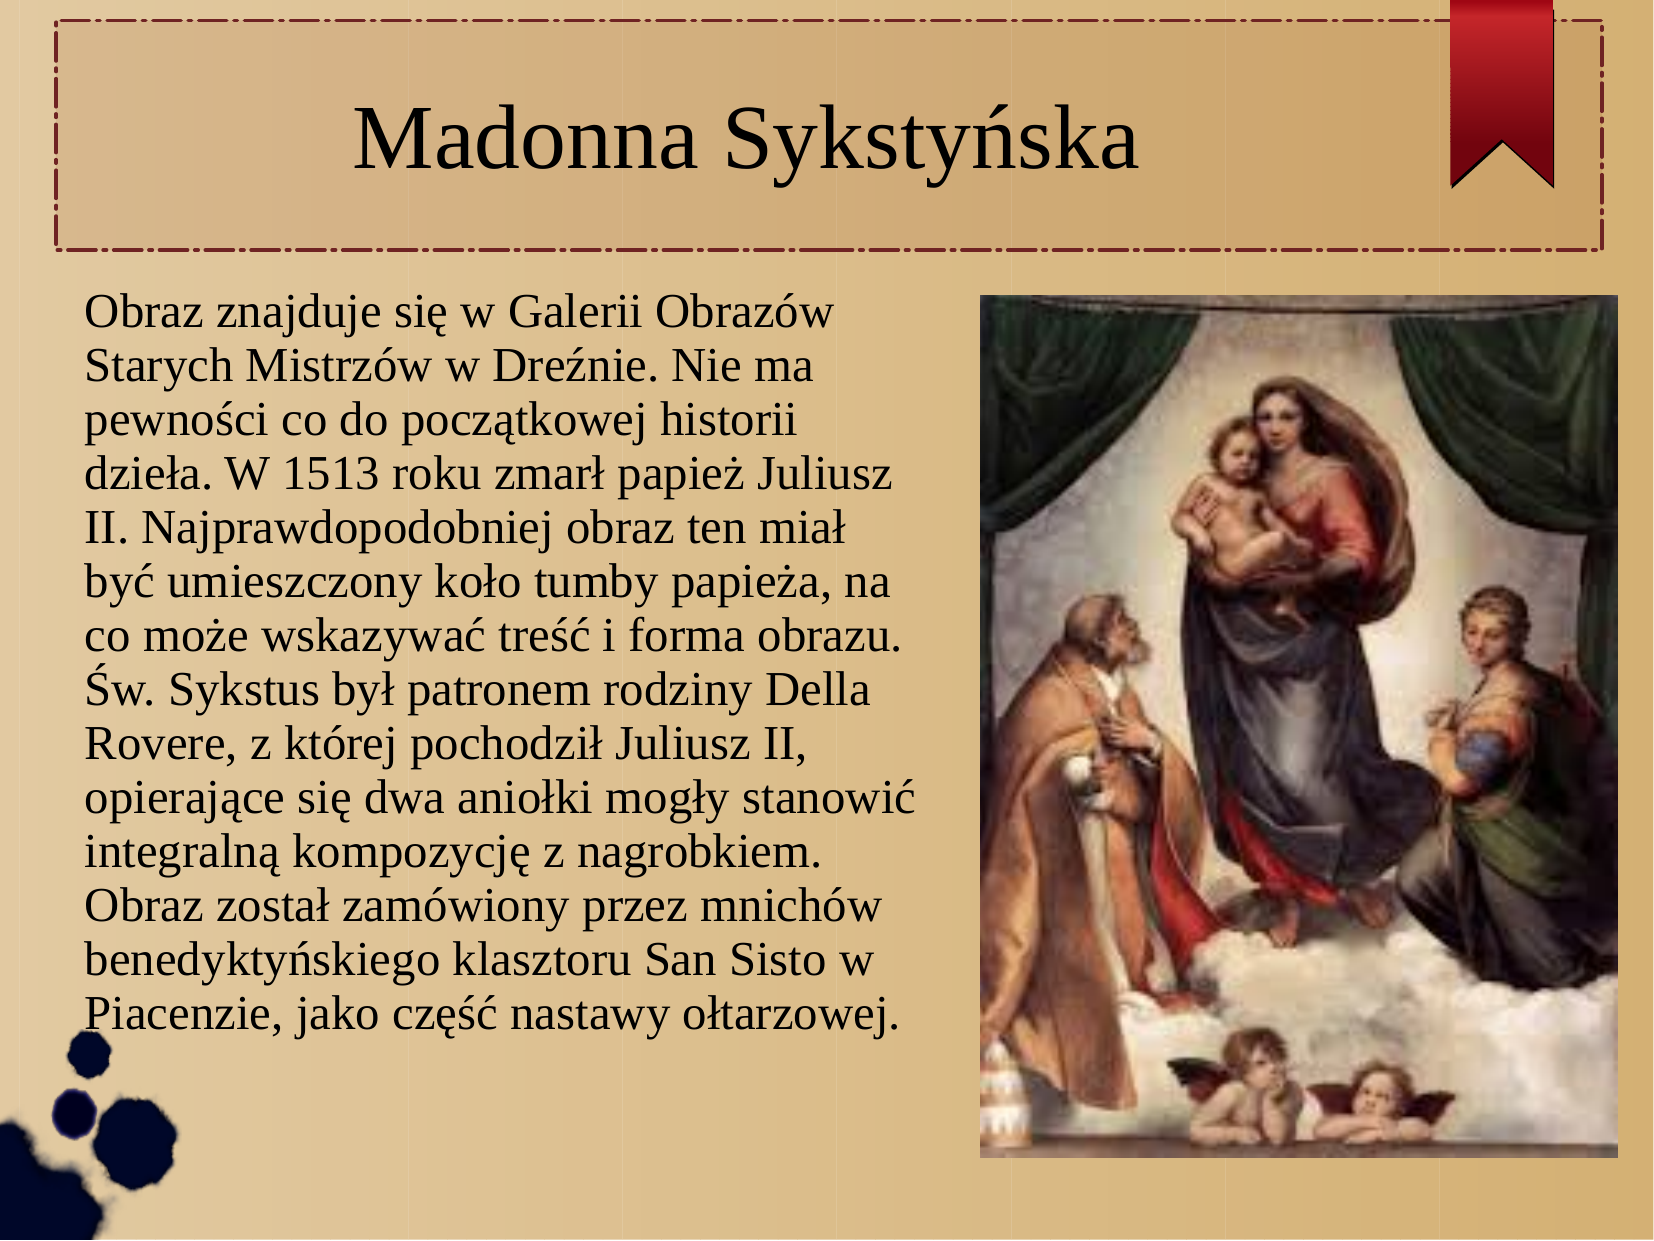

# Madonna Sykstyńska
Obraz znajduje się w Galerii Obrazów Starych Mistrzów w Dreźnie. Nie ma pewności co do początkowej historii dzieła. W 1513 roku zmarł papież Juliusz II. Najprawdopodobniej obraz ten miał być umieszczony koło tumby papieża, na co może wskazywać treść i forma obrazu. Św. Sykstus był patronem rodziny Della Rovere, z której pochodził Juliusz II, opierające się dwa aniołki mogły stanowić integralną kompozycję z nagrobkiem. Obraz został zamówiony przez mnichów benedyktyńskiego klasztoru San Sisto w Piacenzie, jako część nastawy ołtarzowej.